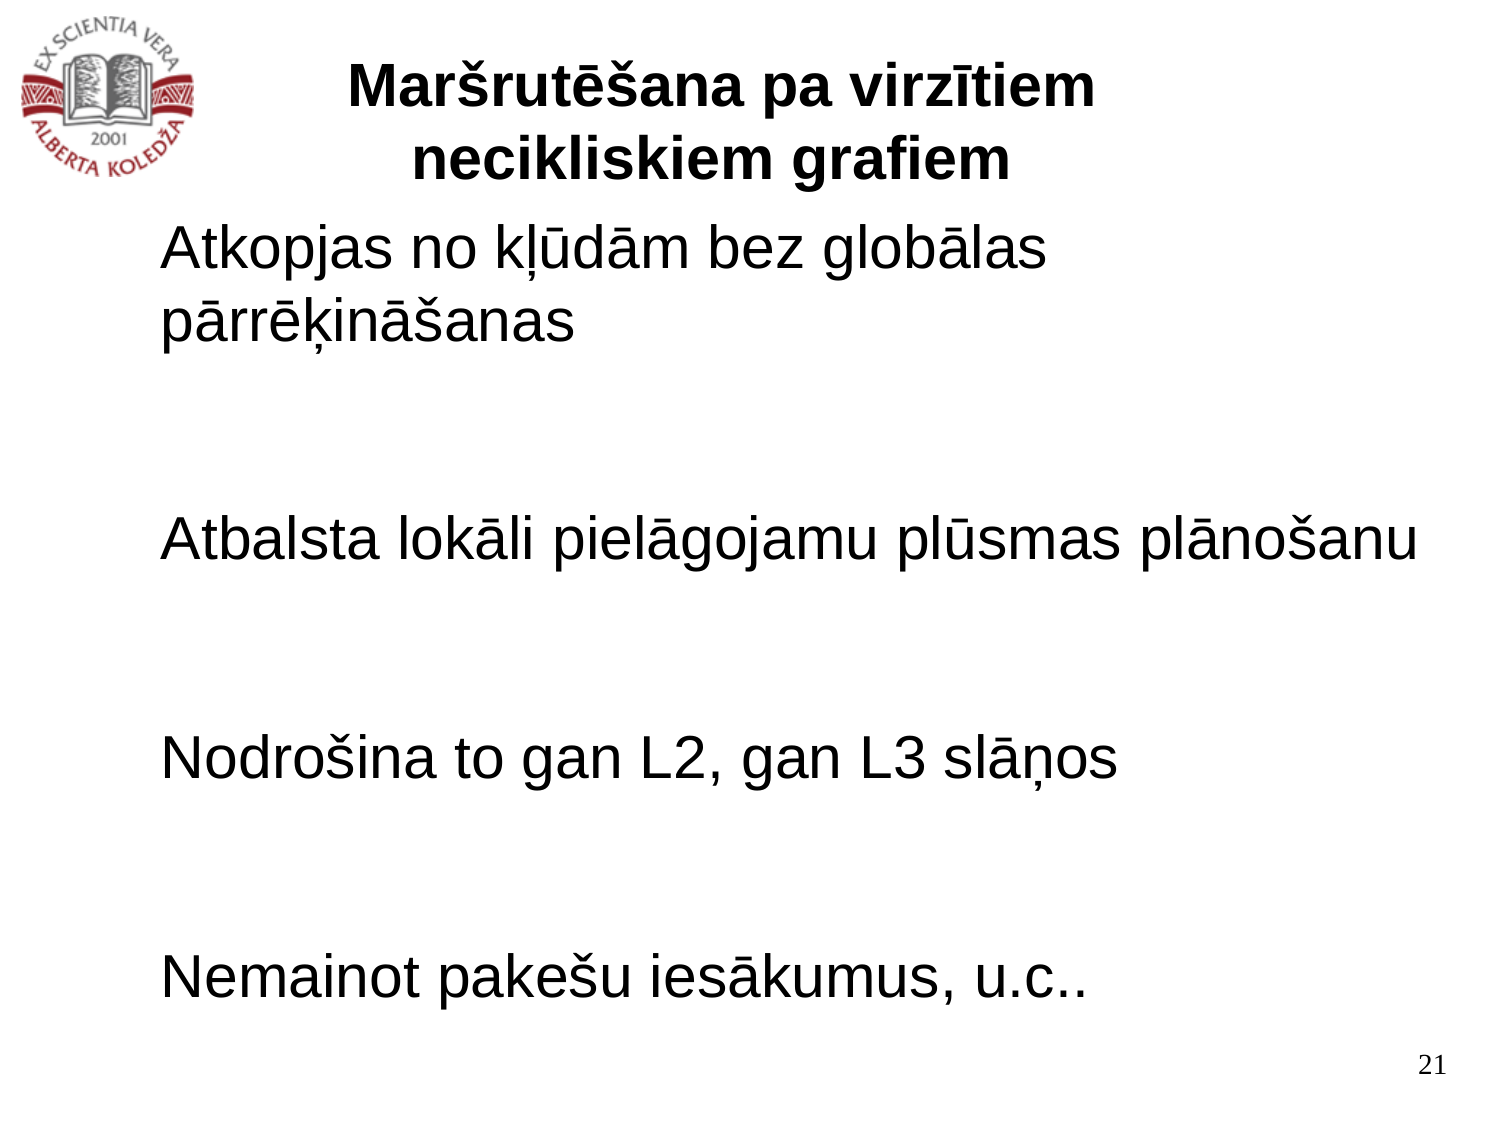

# Maršrutēšana pa virzītiem necikliskiem grafiem
Atkopjas no kļūdām bez globālas pārrēķināšanas
Atbalsta lokāli pielāgojamu plūsmas plānošanu
Nodrošina to gan L2, gan L3 slāņos
Nemainot pakešu iesākumus, u.c..